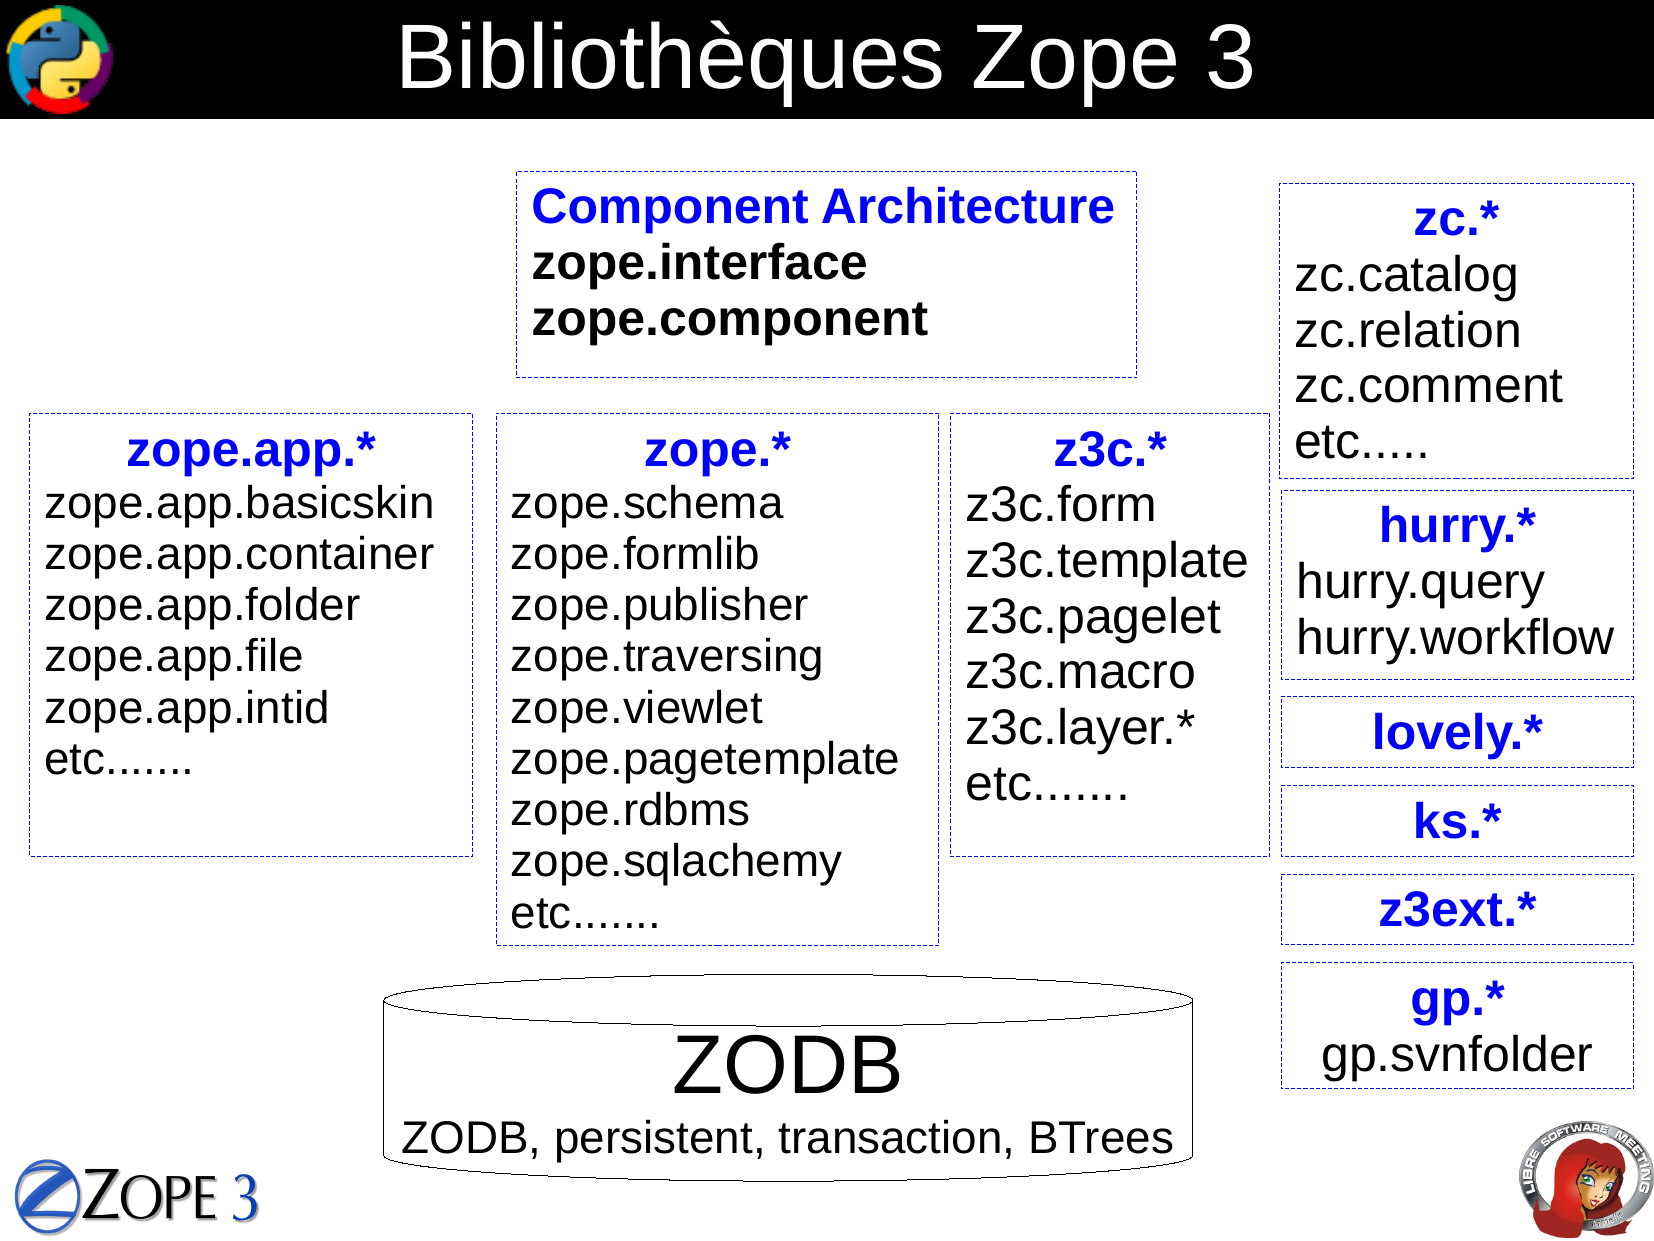

# Bibliothèques Zope 3
Component Architecture
zope.interface
zope.component
zc.*
zc.catalog
zc.relation
zc.comment
etc.....
zope.app.*
zope.app.basicskin
zope.app.container
zope.app.folder
zope.app.file
zope.app.intid
etc.......
zope.*
zope.schema
zope.formlib
zope.publisher
zope.traversing
zope.viewlet
zope.pagetemplate
zope.rdbms
zope.sqlachemy
etc.......
z3c.*
z3c.form
z3c.template
z3c.pagelet
z3c.macro
z3c.layer.*
etc.......
hurry.*
hurry.query
hurry.workflow
lovely.*
ks.*
z3ext.*
gp.*
gp.svnfolder
ZODB
ZODB, persistent, transaction, BTrees